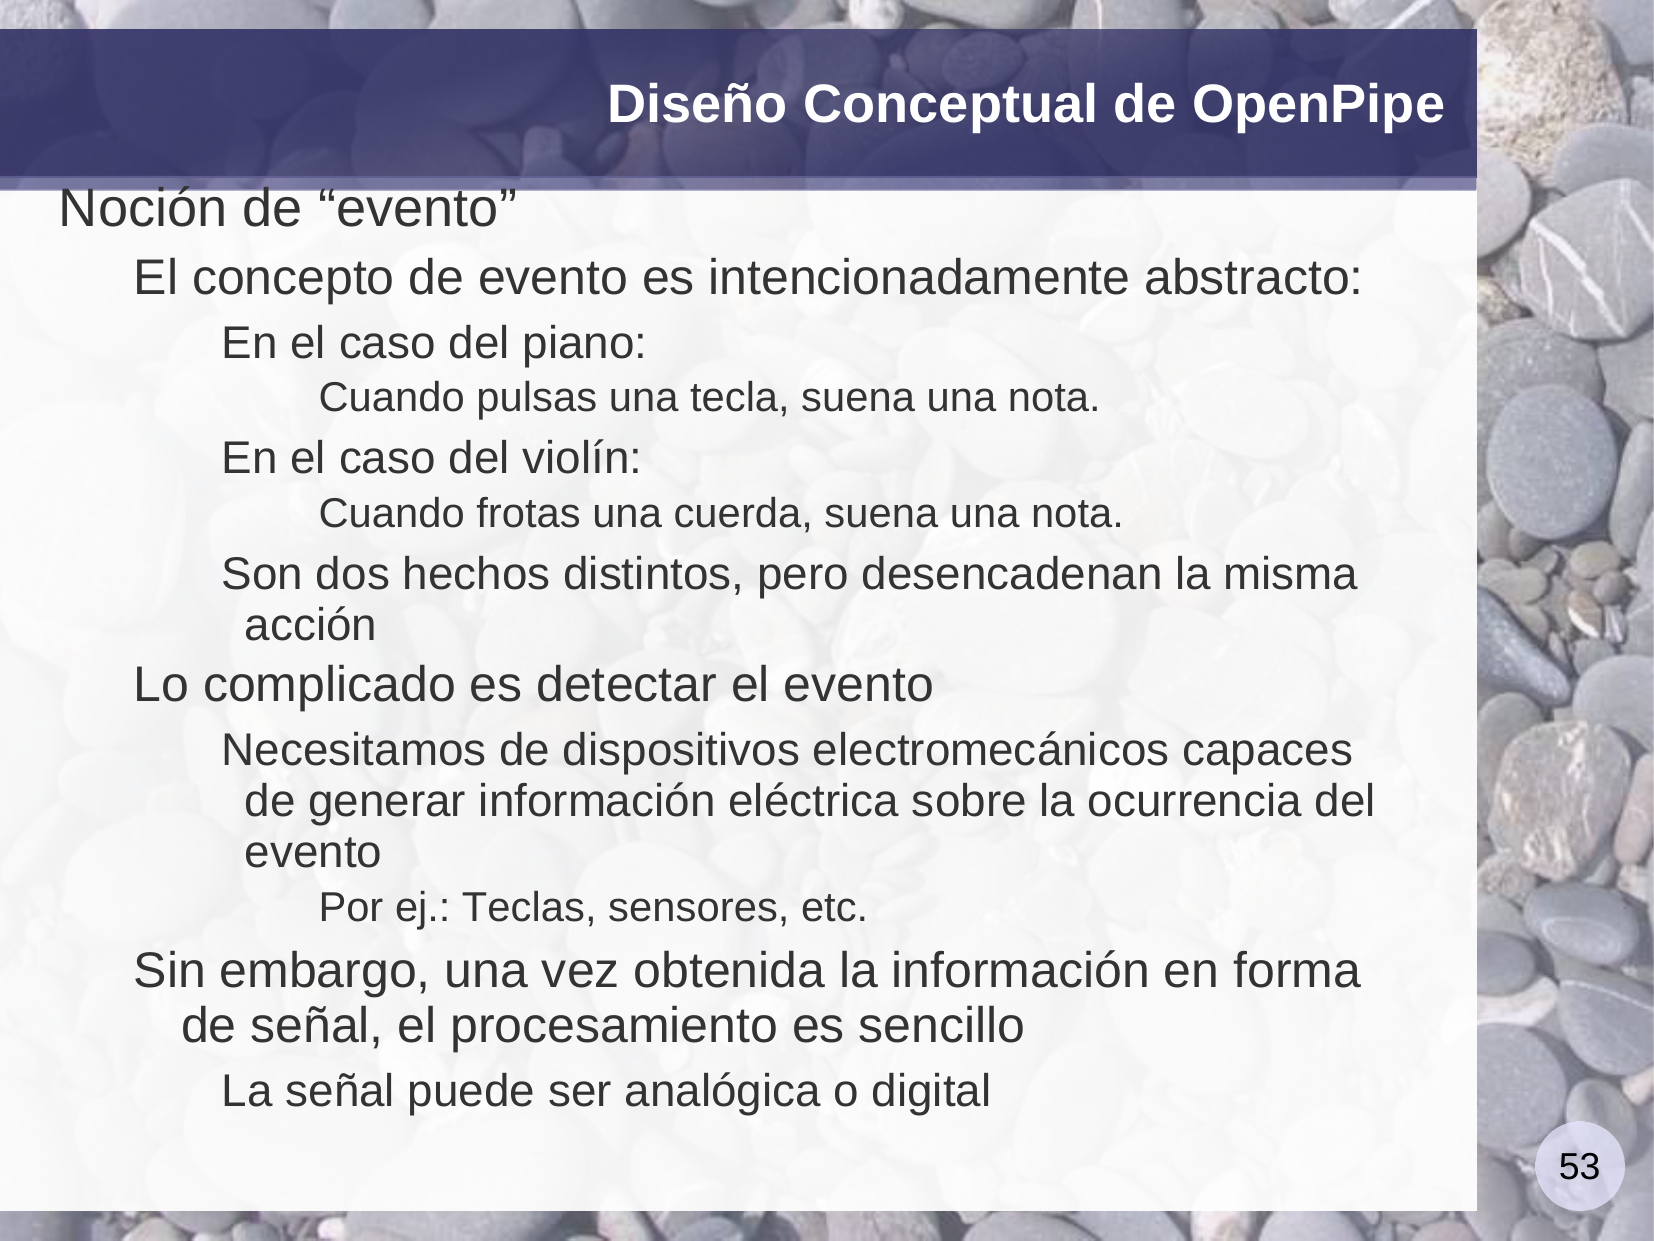

# Diseño Conceptual de OpenPipe
Noción de “evento”
El concepto de evento es intencionadamente abstracto:
 En el caso del piano:
 Cuando pulsas una tecla, suena una nota.
 En el caso del violín:
 Cuando frotas una cuerda, suena una nota.
 Son dos hechos distintos, pero desencadenan la misma acción
Lo complicado es detectar el evento
 Necesitamos de dispositivos electromecánicos capaces de generar información eléctrica sobre la ocurrencia del evento
 Por ej.: Teclas, sensores, etc.
Sin embargo, una vez obtenida la información en forma de señal, el procesamiento es sencillo
 La señal puede ser analógica o digital